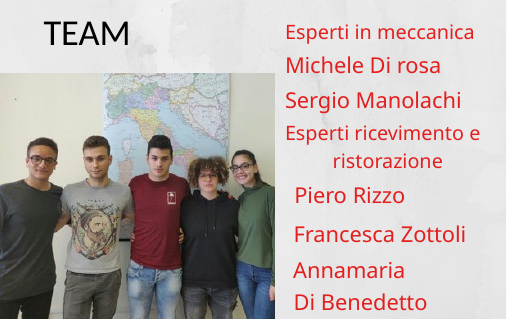

# TEAM
Esperti in meccanica Michele Di rosa Sergio Manolachi Esperti ricevimento e
ristorazione
Piero Rizzo
Francesca Zottoli Annamaria
Di Benedetto